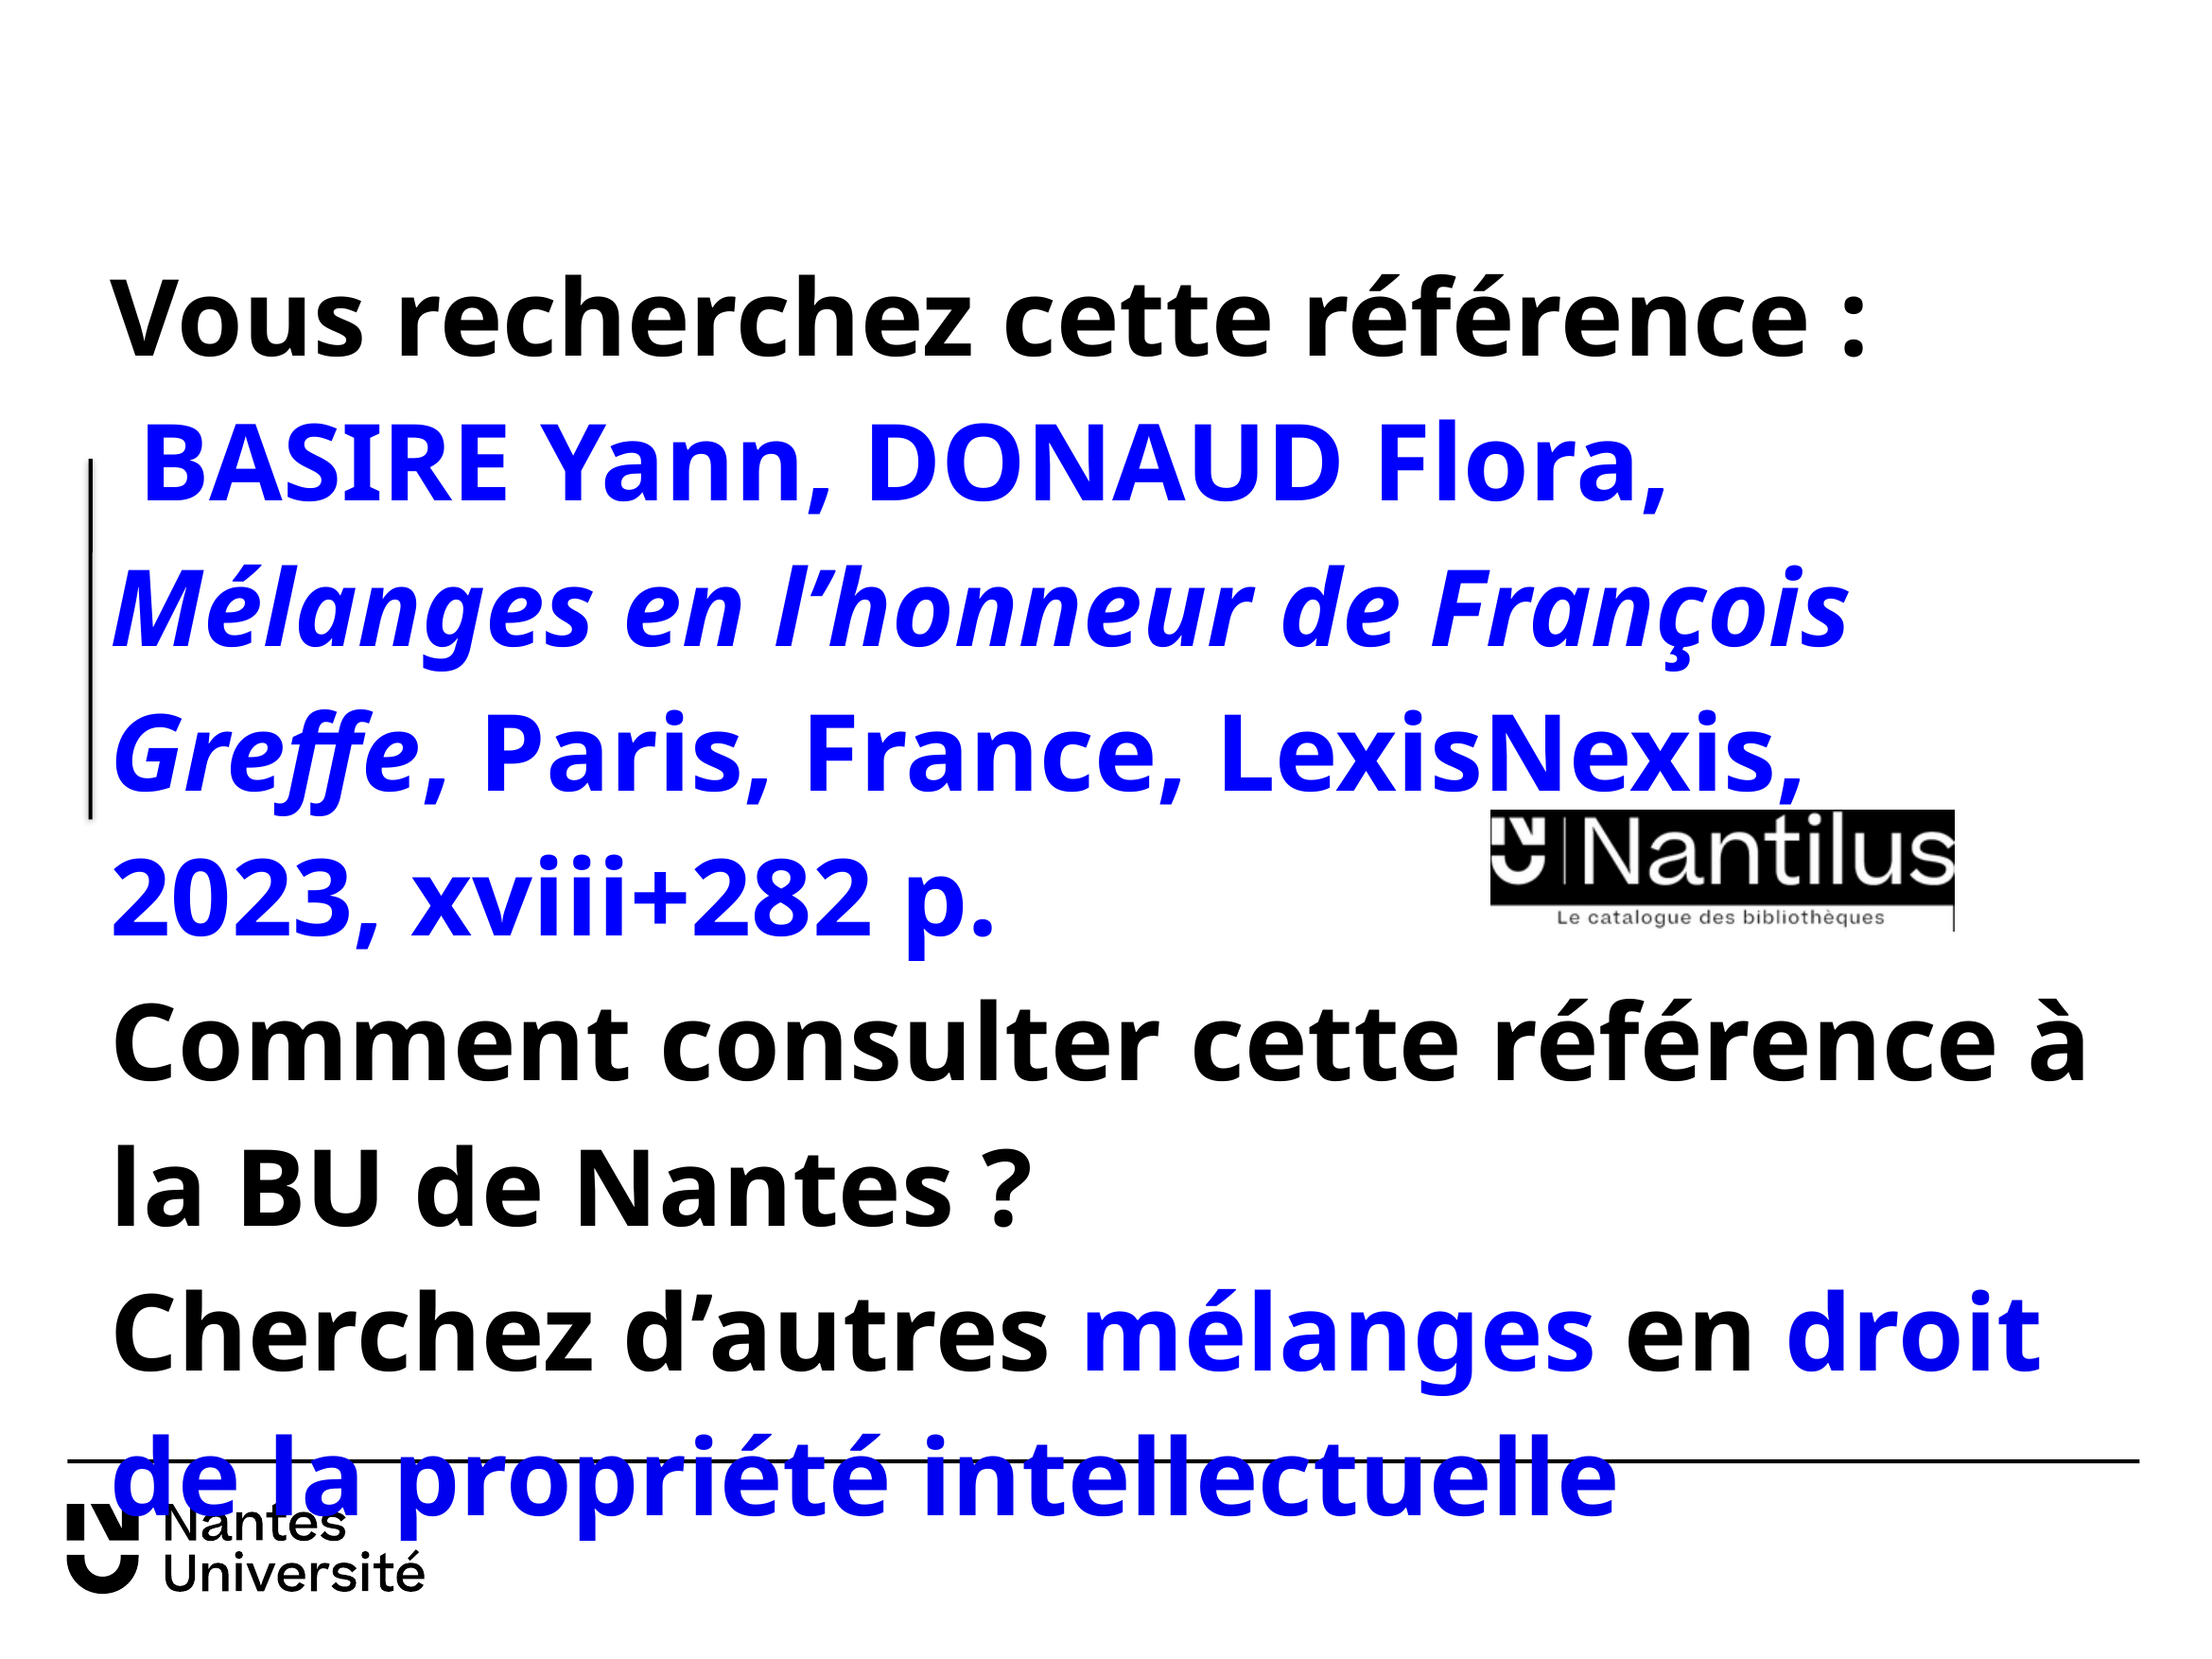

# Vous recherchez cette référence : BASIRE Yann, DONAUD Flora, Mélanges en l’honneur de François Greffe, Paris, France, LexisNexis, 2023, xviii+282 p.   Comment consulter cette référence à la BU de Nantes ? Cherchez d’autres mélanges en droit de la propriété intellectuelle